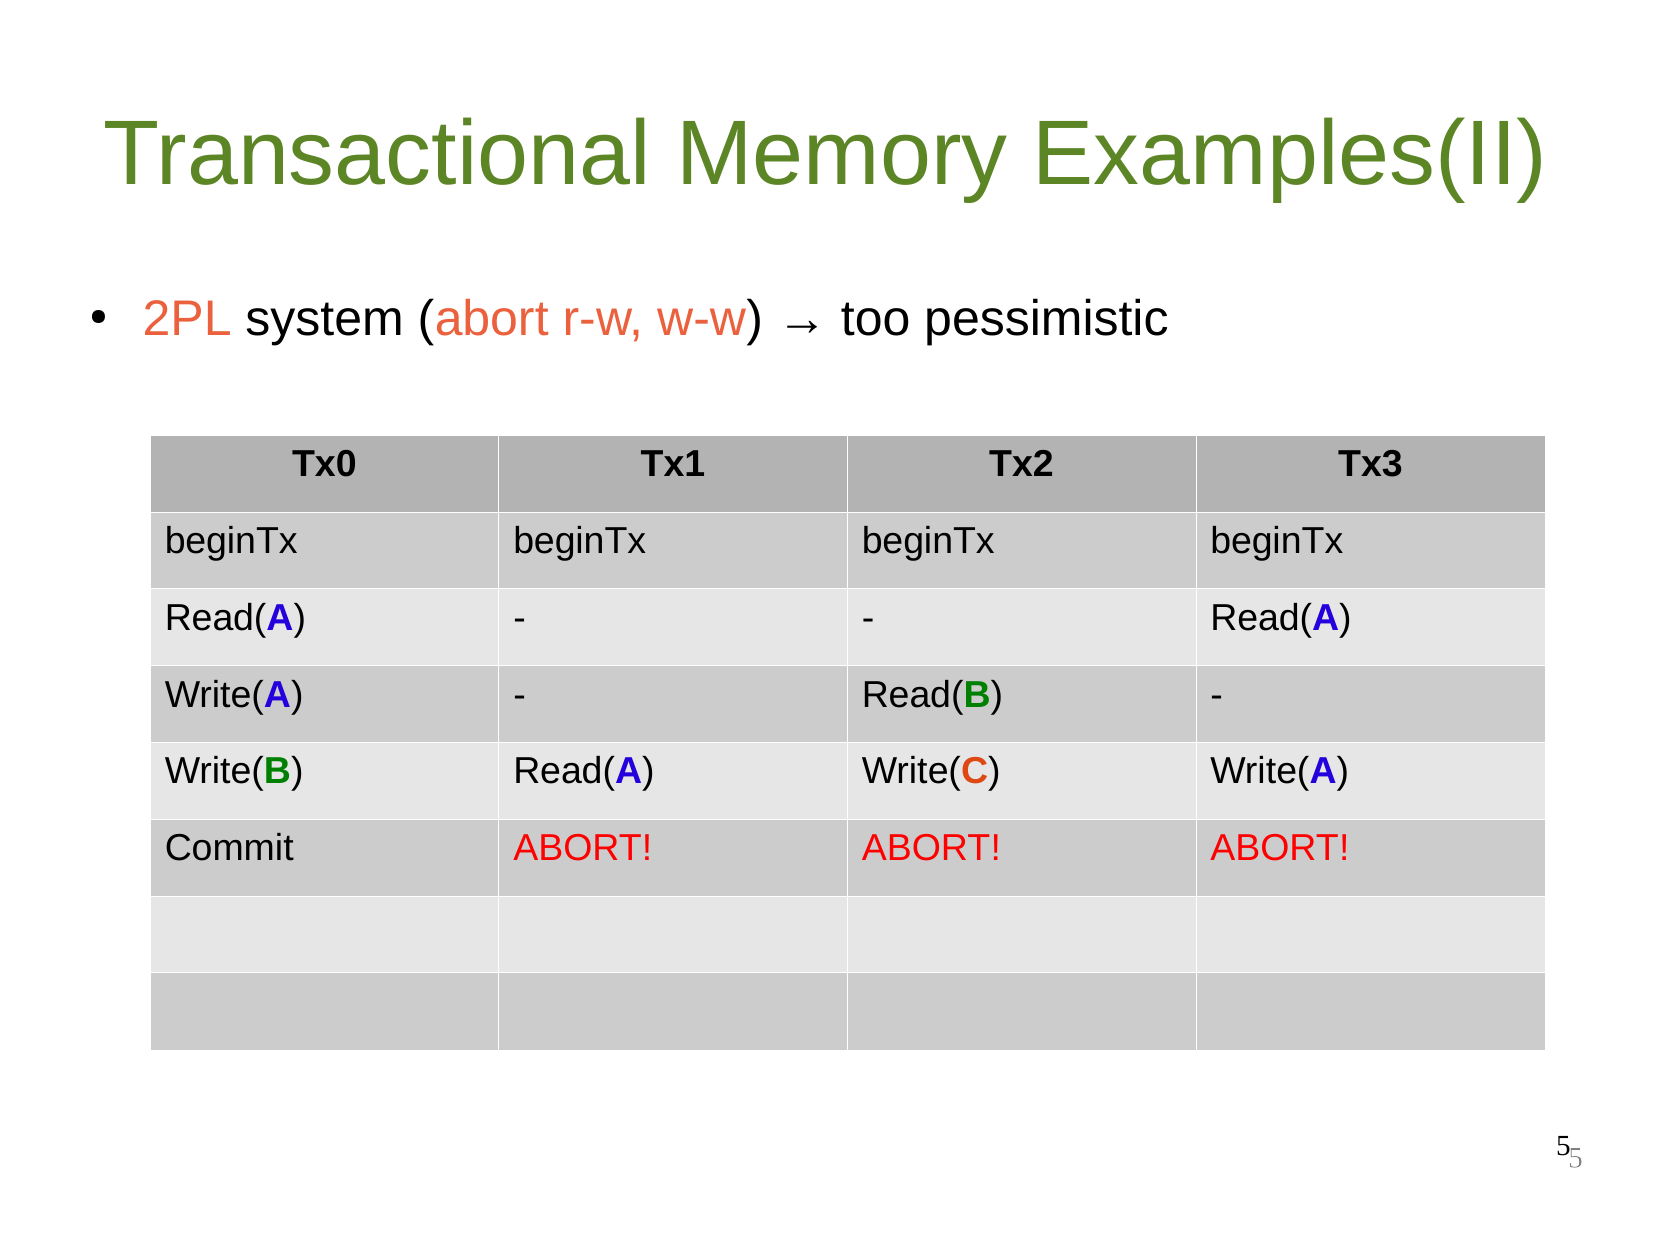

# Transactional Memory Examples(II)
2PL system (abort r-w, w-w) → too pessimistic
| Tx0 | Tx1 | Tx2 | Tx3 |
| --- | --- | --- | --- |
| beginTx | beginTx | beginTx | beginTx |
| Read(A) | - | - | Read(A) |
| Write(A) | - | Read(B) | - |
| Write(B) | Read(A) | Write(C) | Write(A) |
| Commit | ABORT! | ABORT! | ABORT! |
| | | | |
| | | | |
5